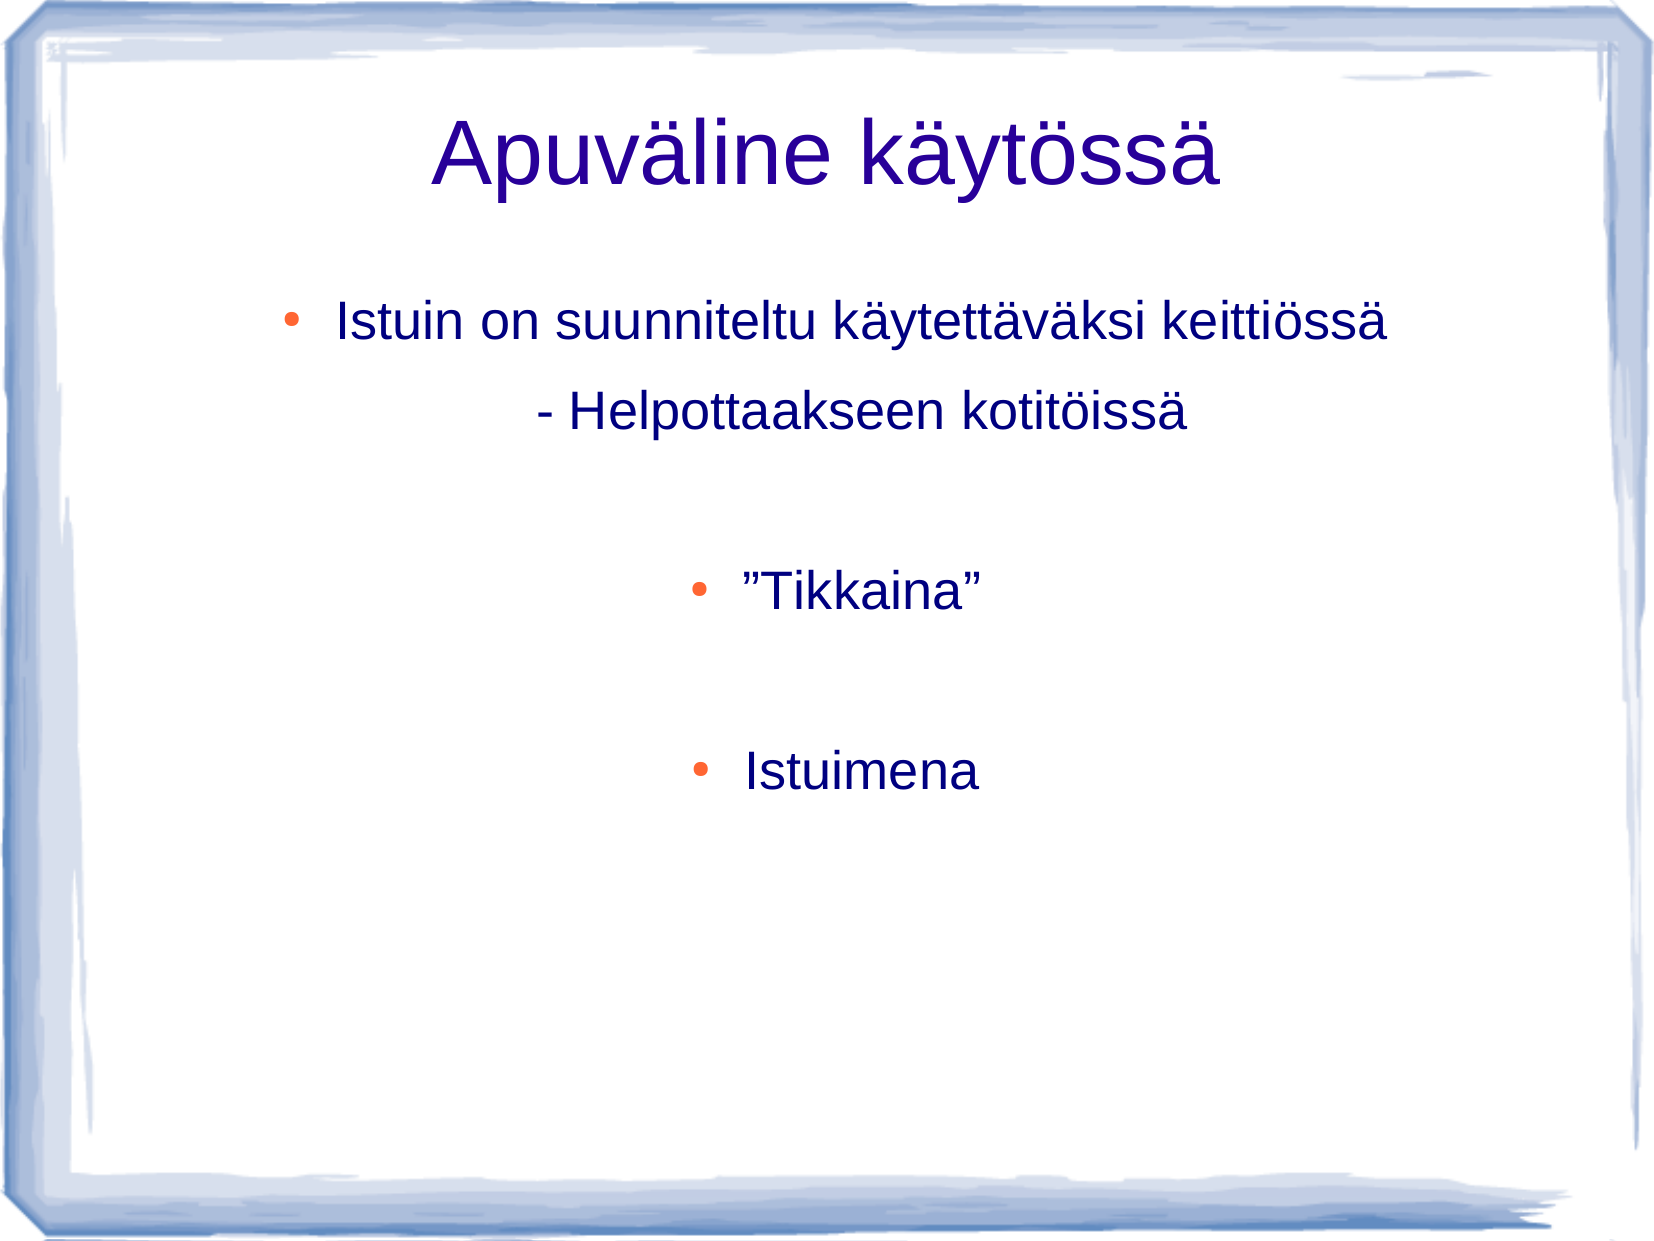

# Apuväline käytössä
Istuin on suunniteltu käytettäväksi keittiössä
- Helpottaakseen kotitöissä
”Tikkaina”
Istuimena